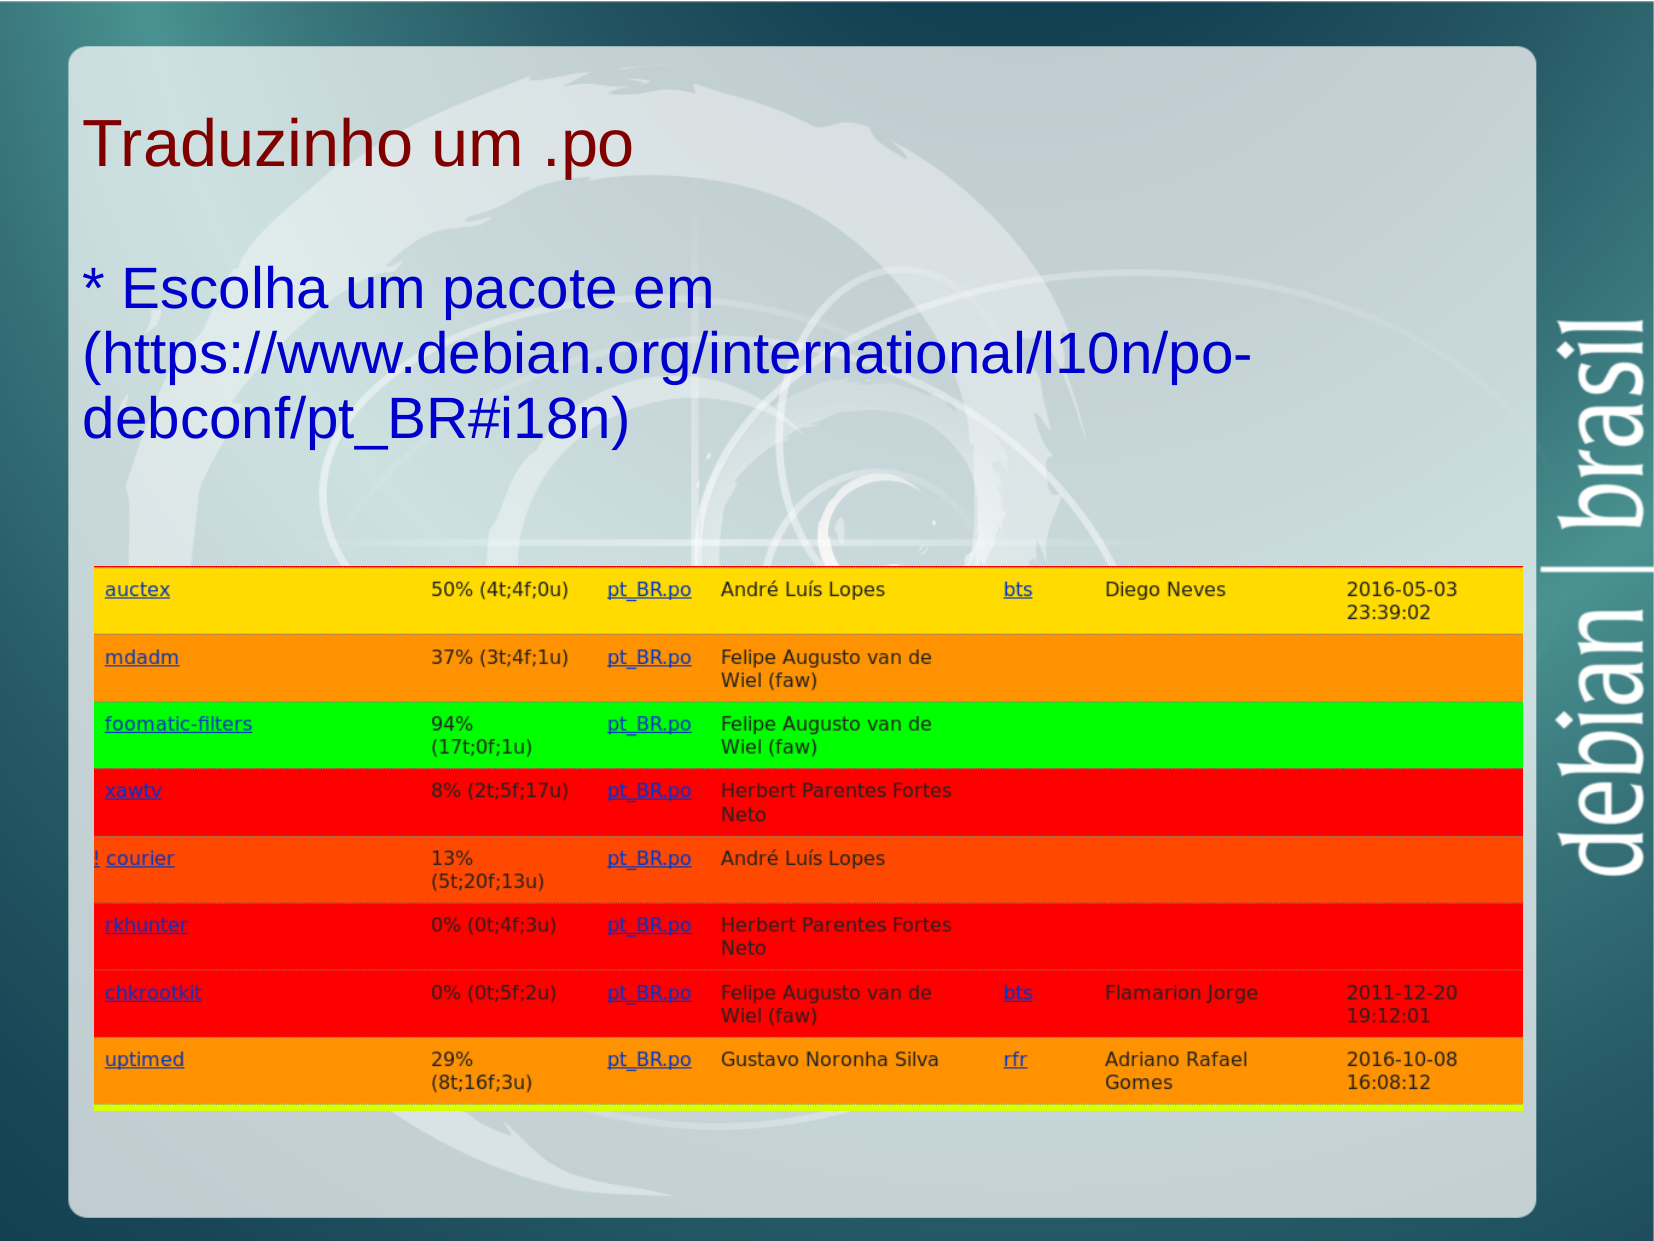

# Traduzinho um .po * Escolha um pacote em (https://www.debian.org/international/l10n/po-debconf/pt_BR#i18n)